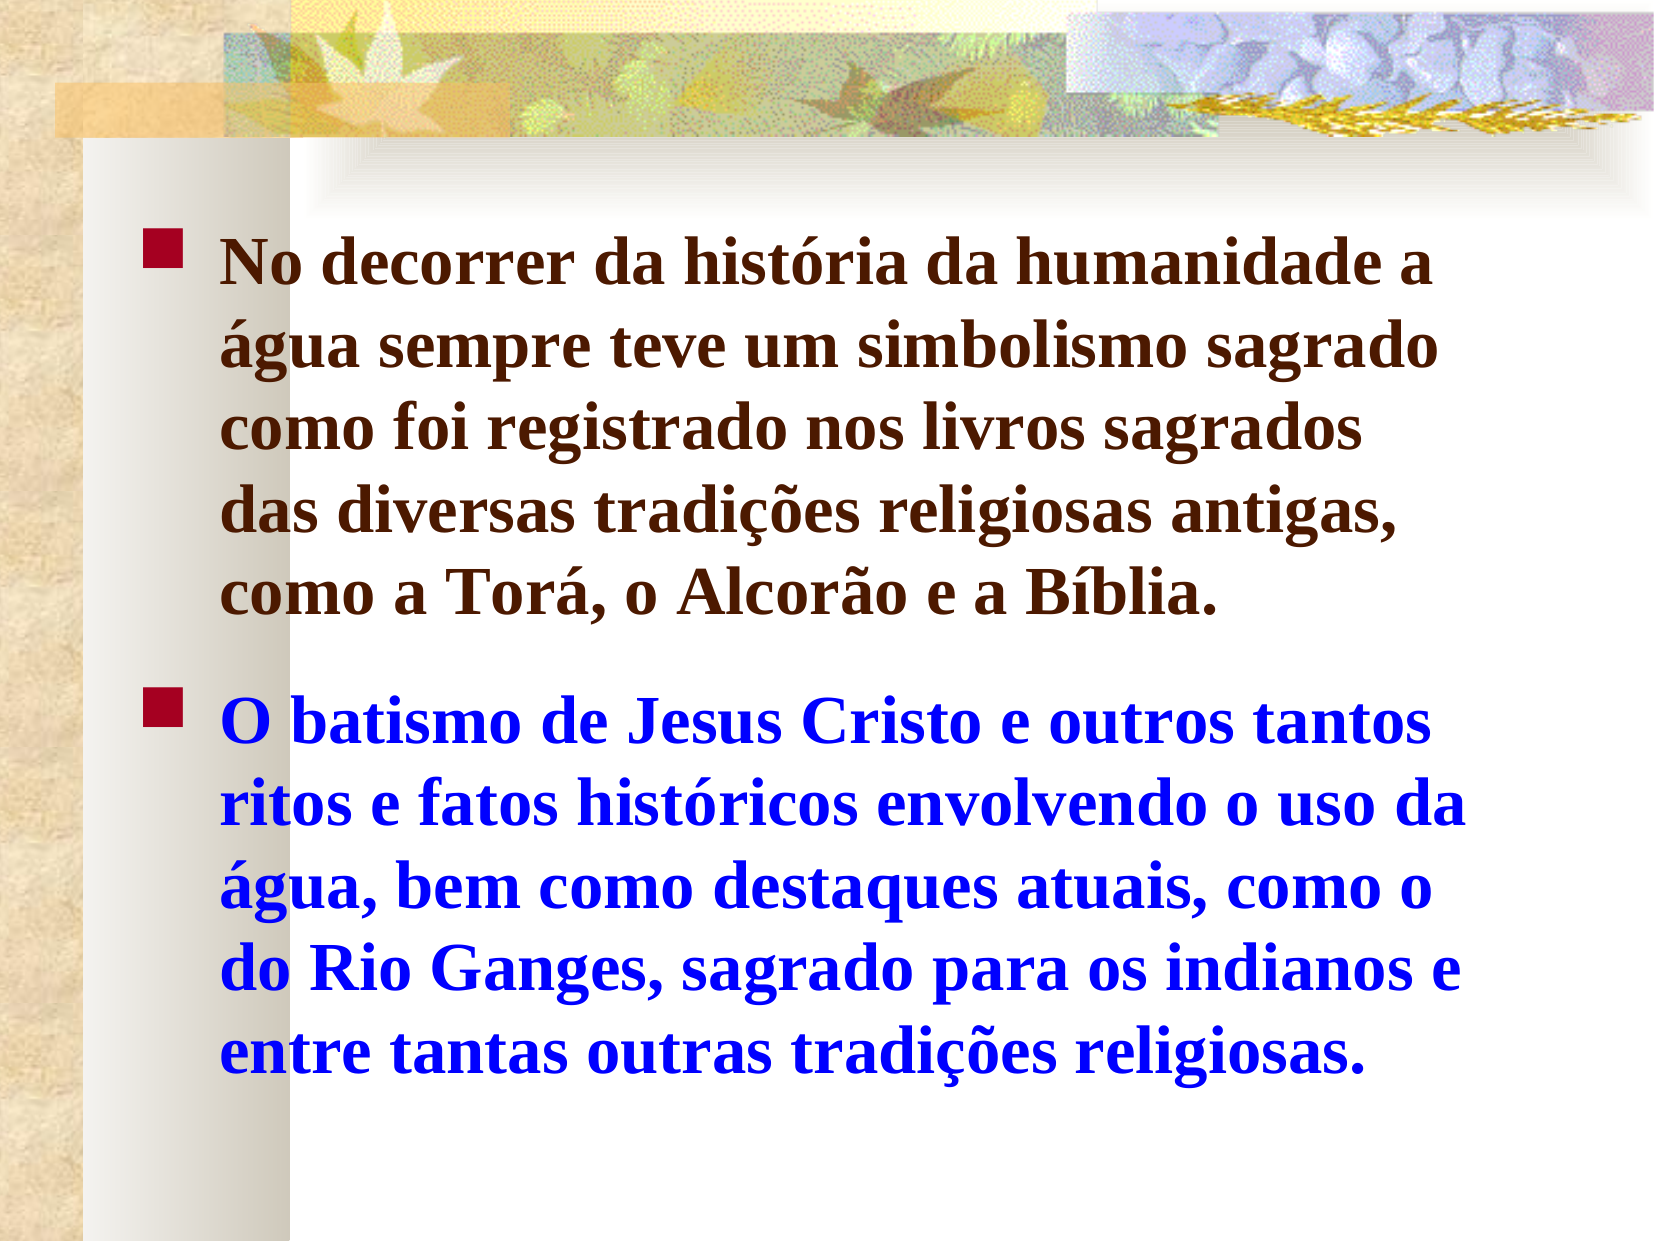

No decorrer da história da humanidade a água sempre teve um simbolismo sagrado como foi registrado nos livros sagrados das diversas tradições religiosas antigas, como a Torá, o Alcorão e a Bíblia.
O batismo de Jesus Cristo e outros tantos ritos e fatos históricos envolvendo o uso da água, bem como destaques atuais, como o do Rio Ganges, sagrado para os indianos e entre tantas outras tradições religiosas.